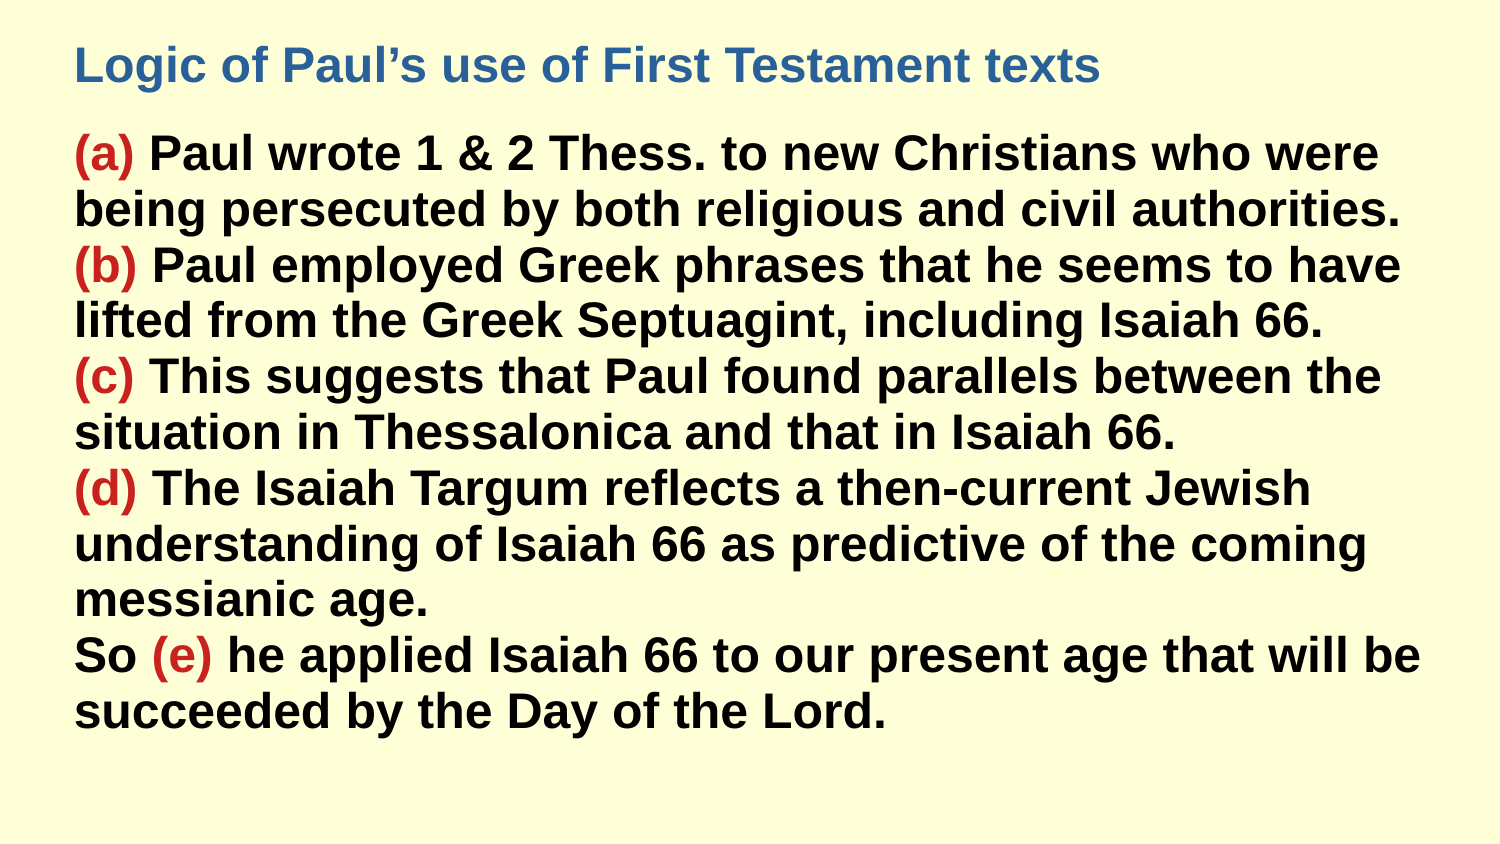

Logic of Paul’s use of First Testament texts
(a) Paul wrote 1 & 2 Thess. to new Christians who were being persecuted by both religious and civil authorities.
(b) Paul employed Greek phrases that he seems to have lifted from the Greek Septuagint, including Isaiah 66.
(c) This suggests that Paul found parallels between the situation in Thessalonica and that in Isaiah 66.
(d) The Isaiah Targum reflects a then-current Jewish understanding of Isaiah 66 as predictive of the coming messianic age.
So (e) he applied Isaiah 66 to our present age that will be succeeded by the Day of the Lord.